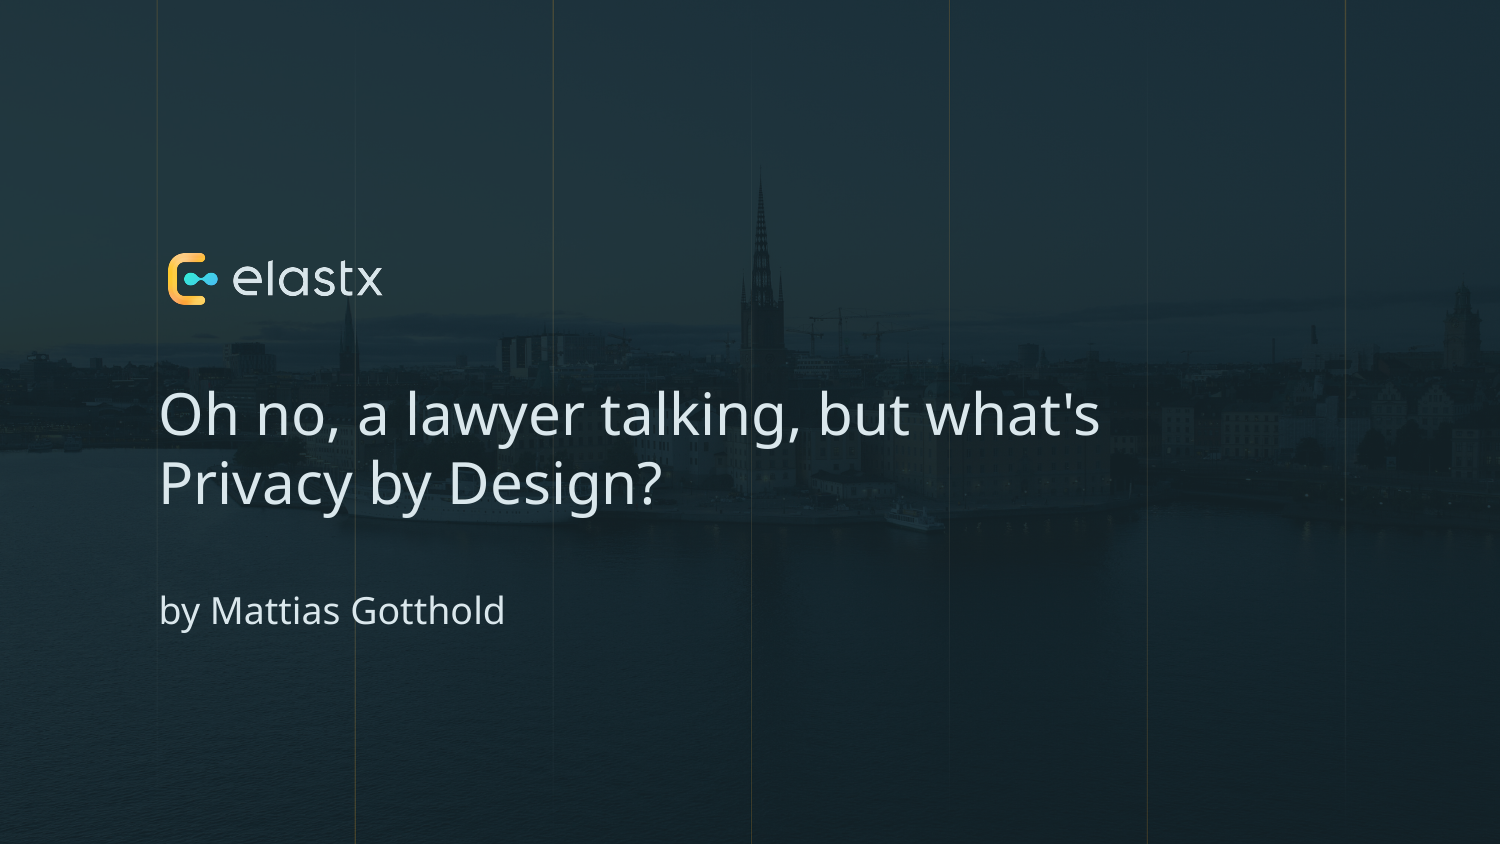

Oh no, a lawyer talking, but what's Privacy by Design?
by Mattias Gotthold